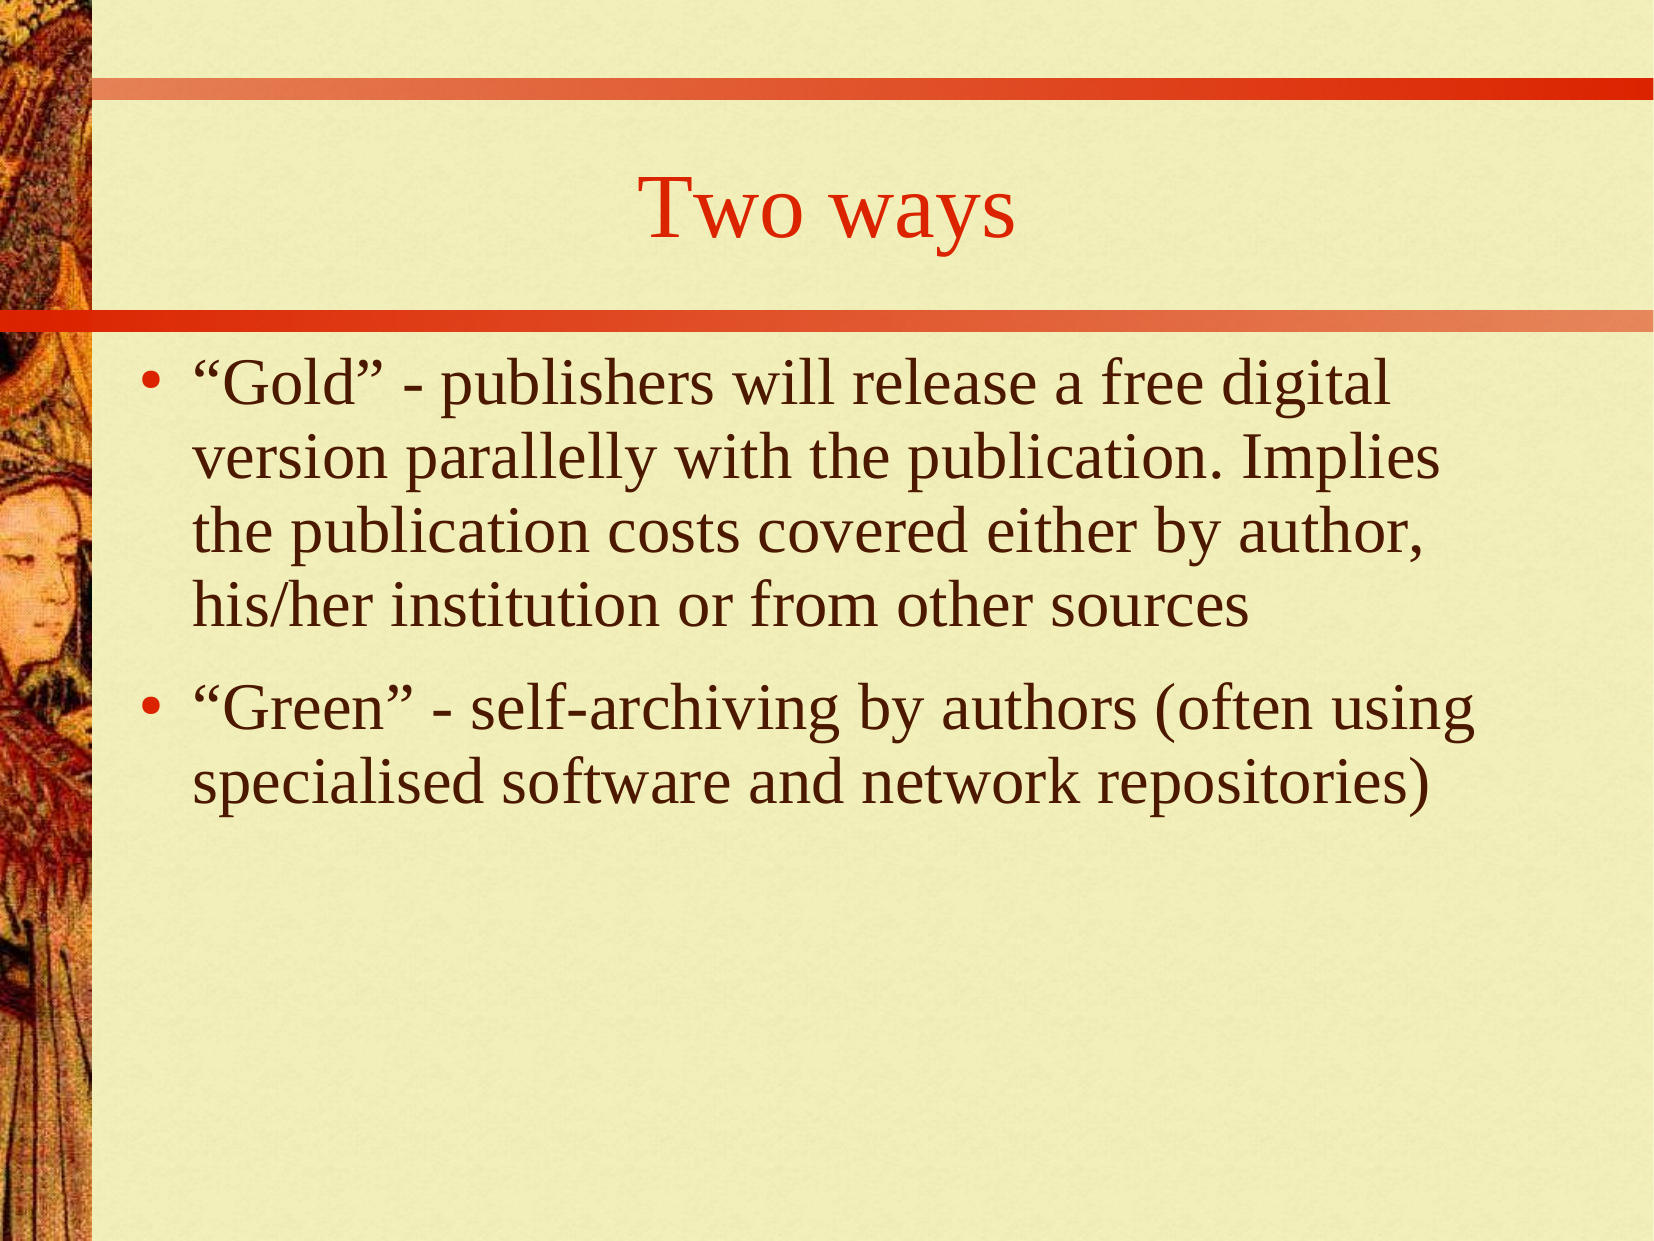

# Two ways
“Gold” - publishers will release a free digital version parallelly with the publication. Implies the publication costs covered either by author, his/her institution or from other sources
“Green” - self-archiving by authors (often using specialised software and network repositories)